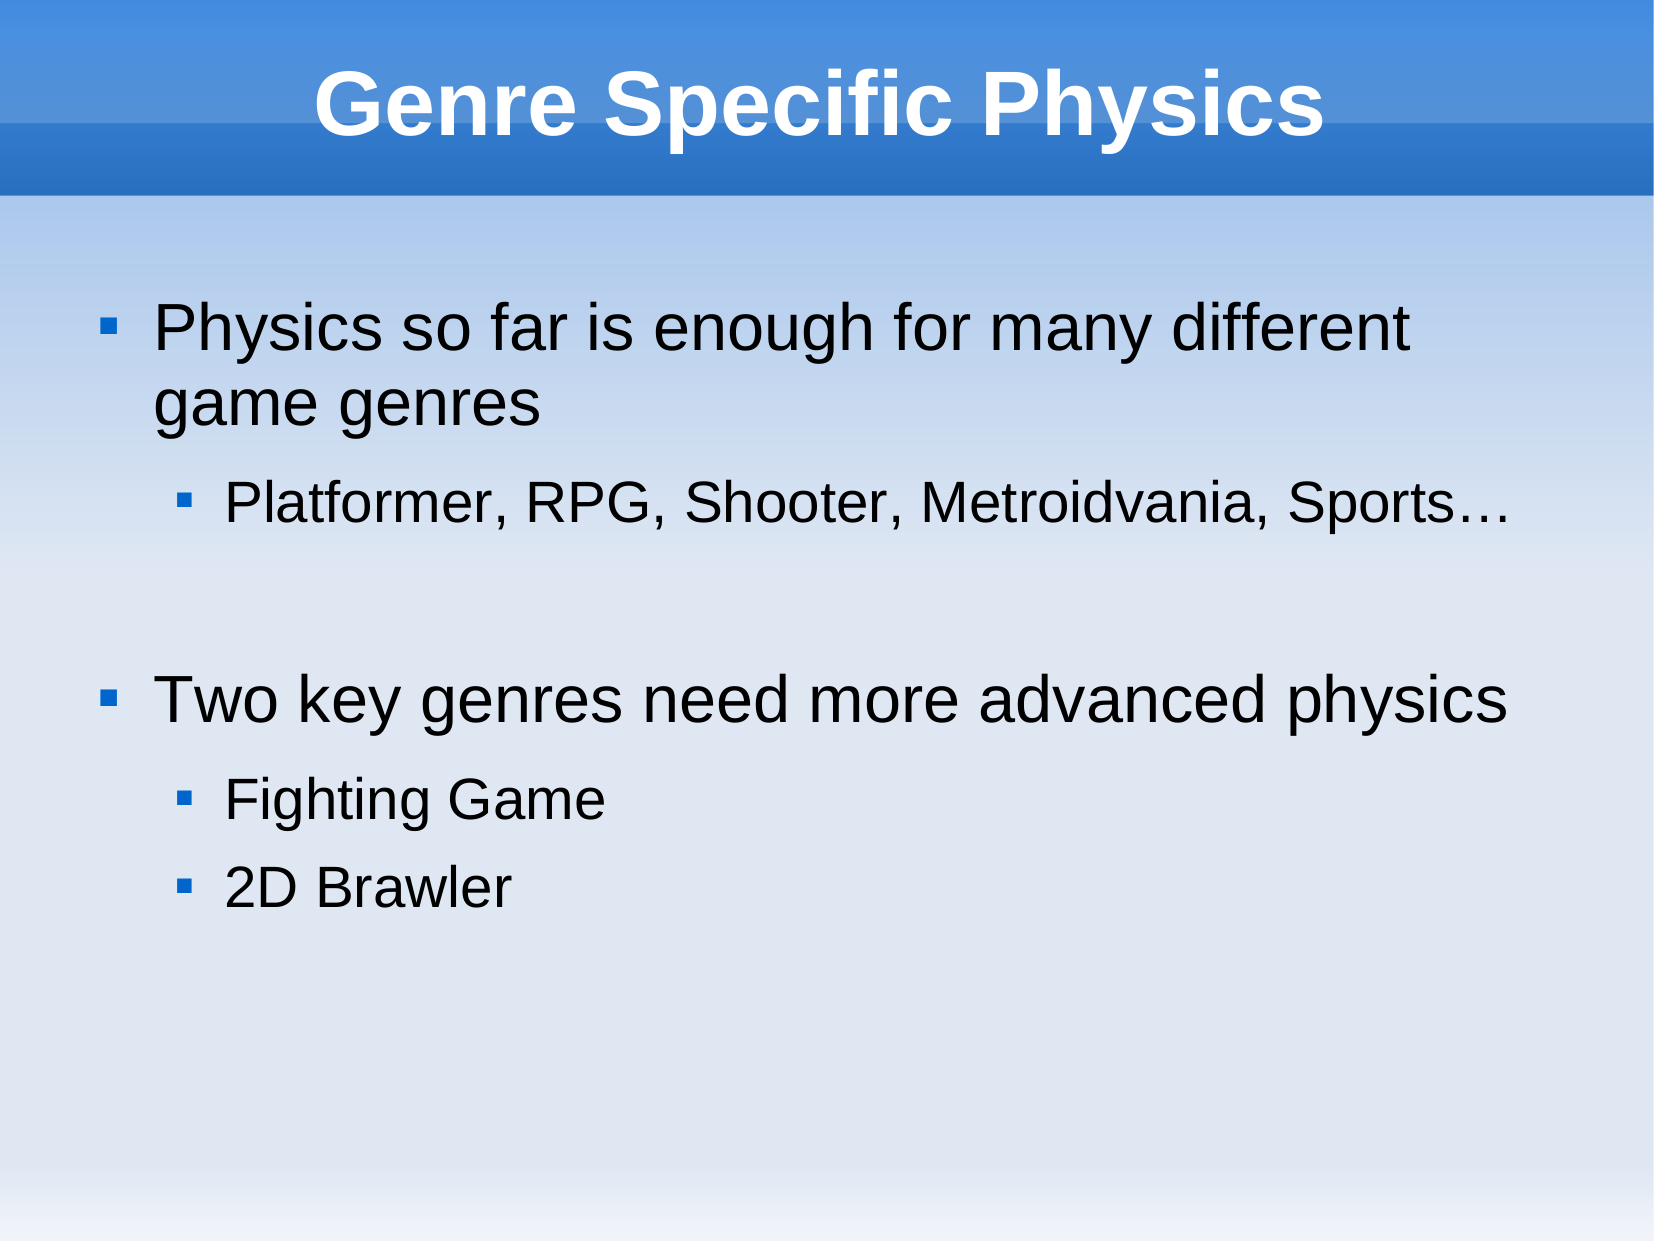

# Genre Specific Physics
Physics so far is enough for many different game genres
Platformer, RPG, Shooter, Metroidvania, Sports…
Two key genres need more advanced physics
Fighting Game
2D Brawler